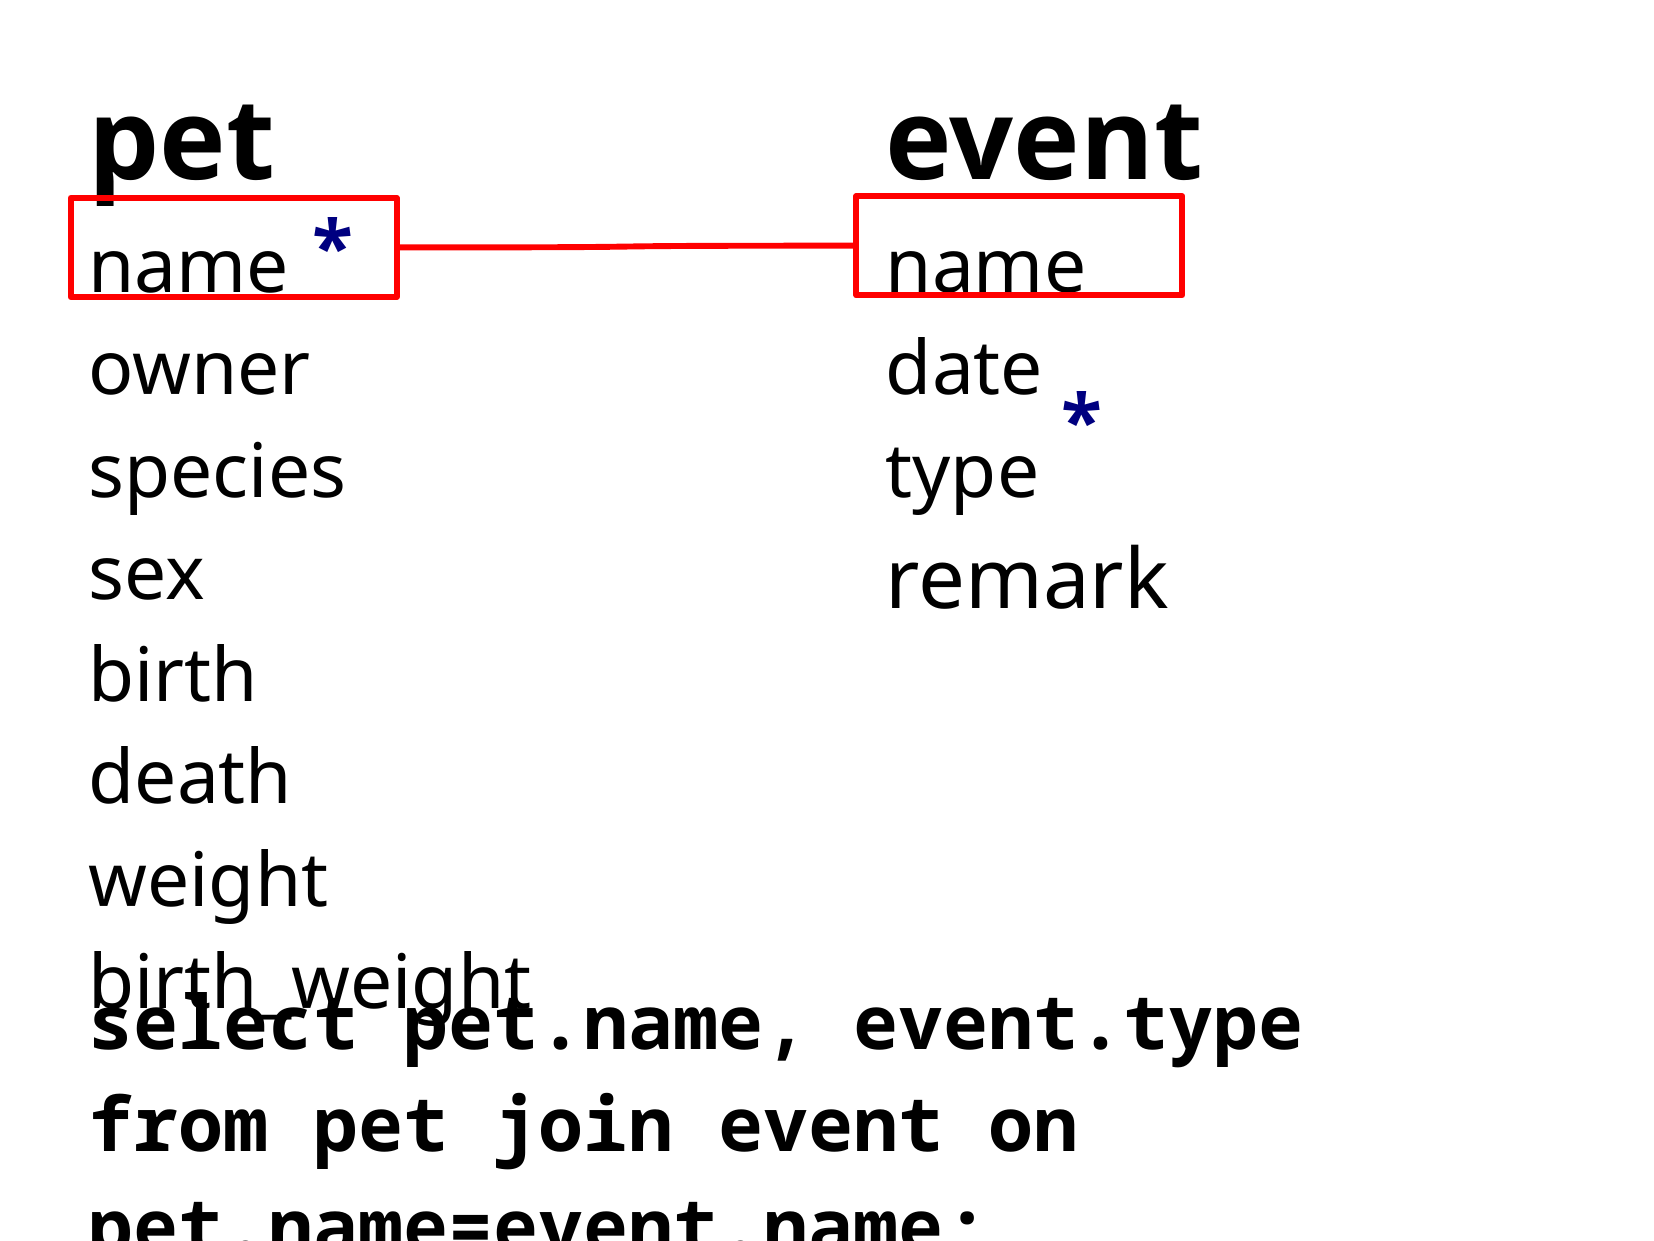

# pet
name
owner
species
sex
birth
death
weight
birth_weight
event
name
date
type
remark
*
*
select pet.name, event.type
from pet join event on
pet.name=event.name;